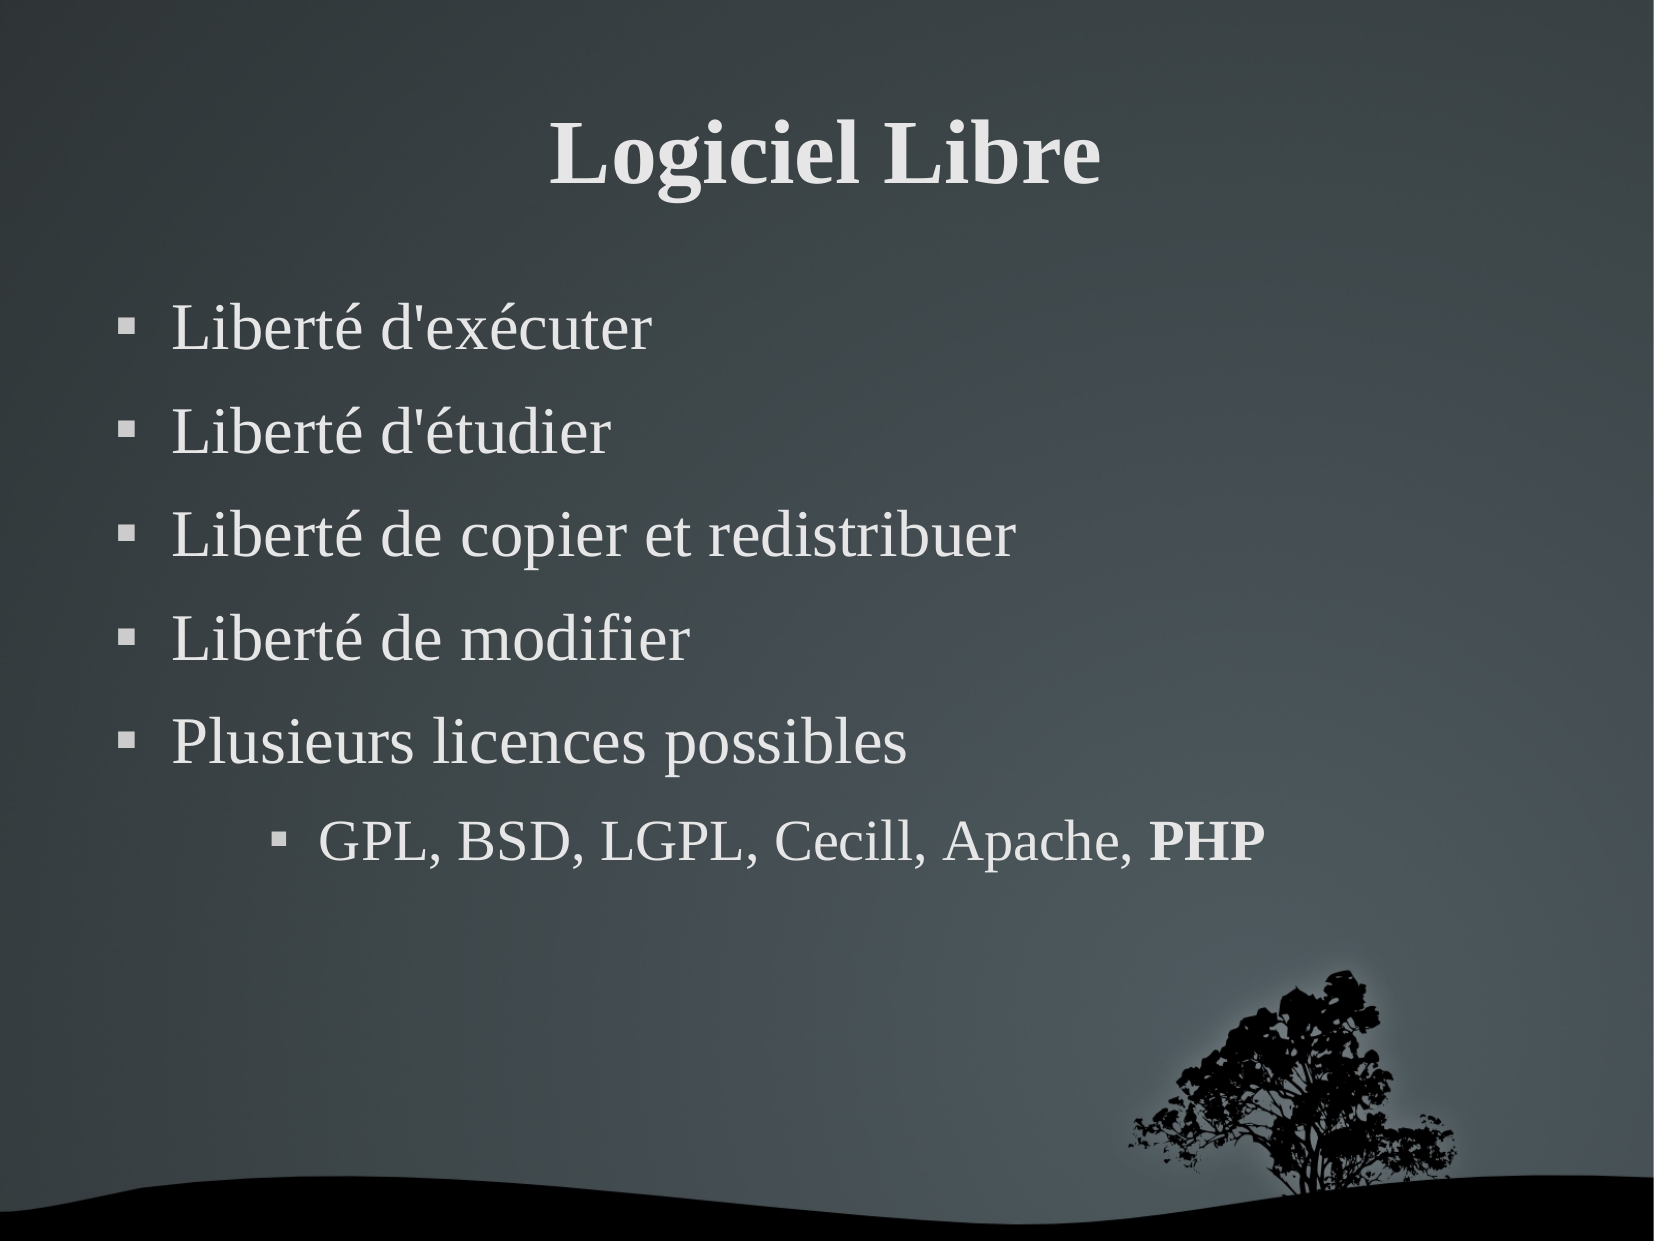

# Logiciel Libre
Liberté d'exécuter
Liberté d'étudier
Liberté de copier et redistribuer
Liberté de modifier
Plusieurs licences possibles
GPL, BSD, LGPL, Cecill, Apache, PHP